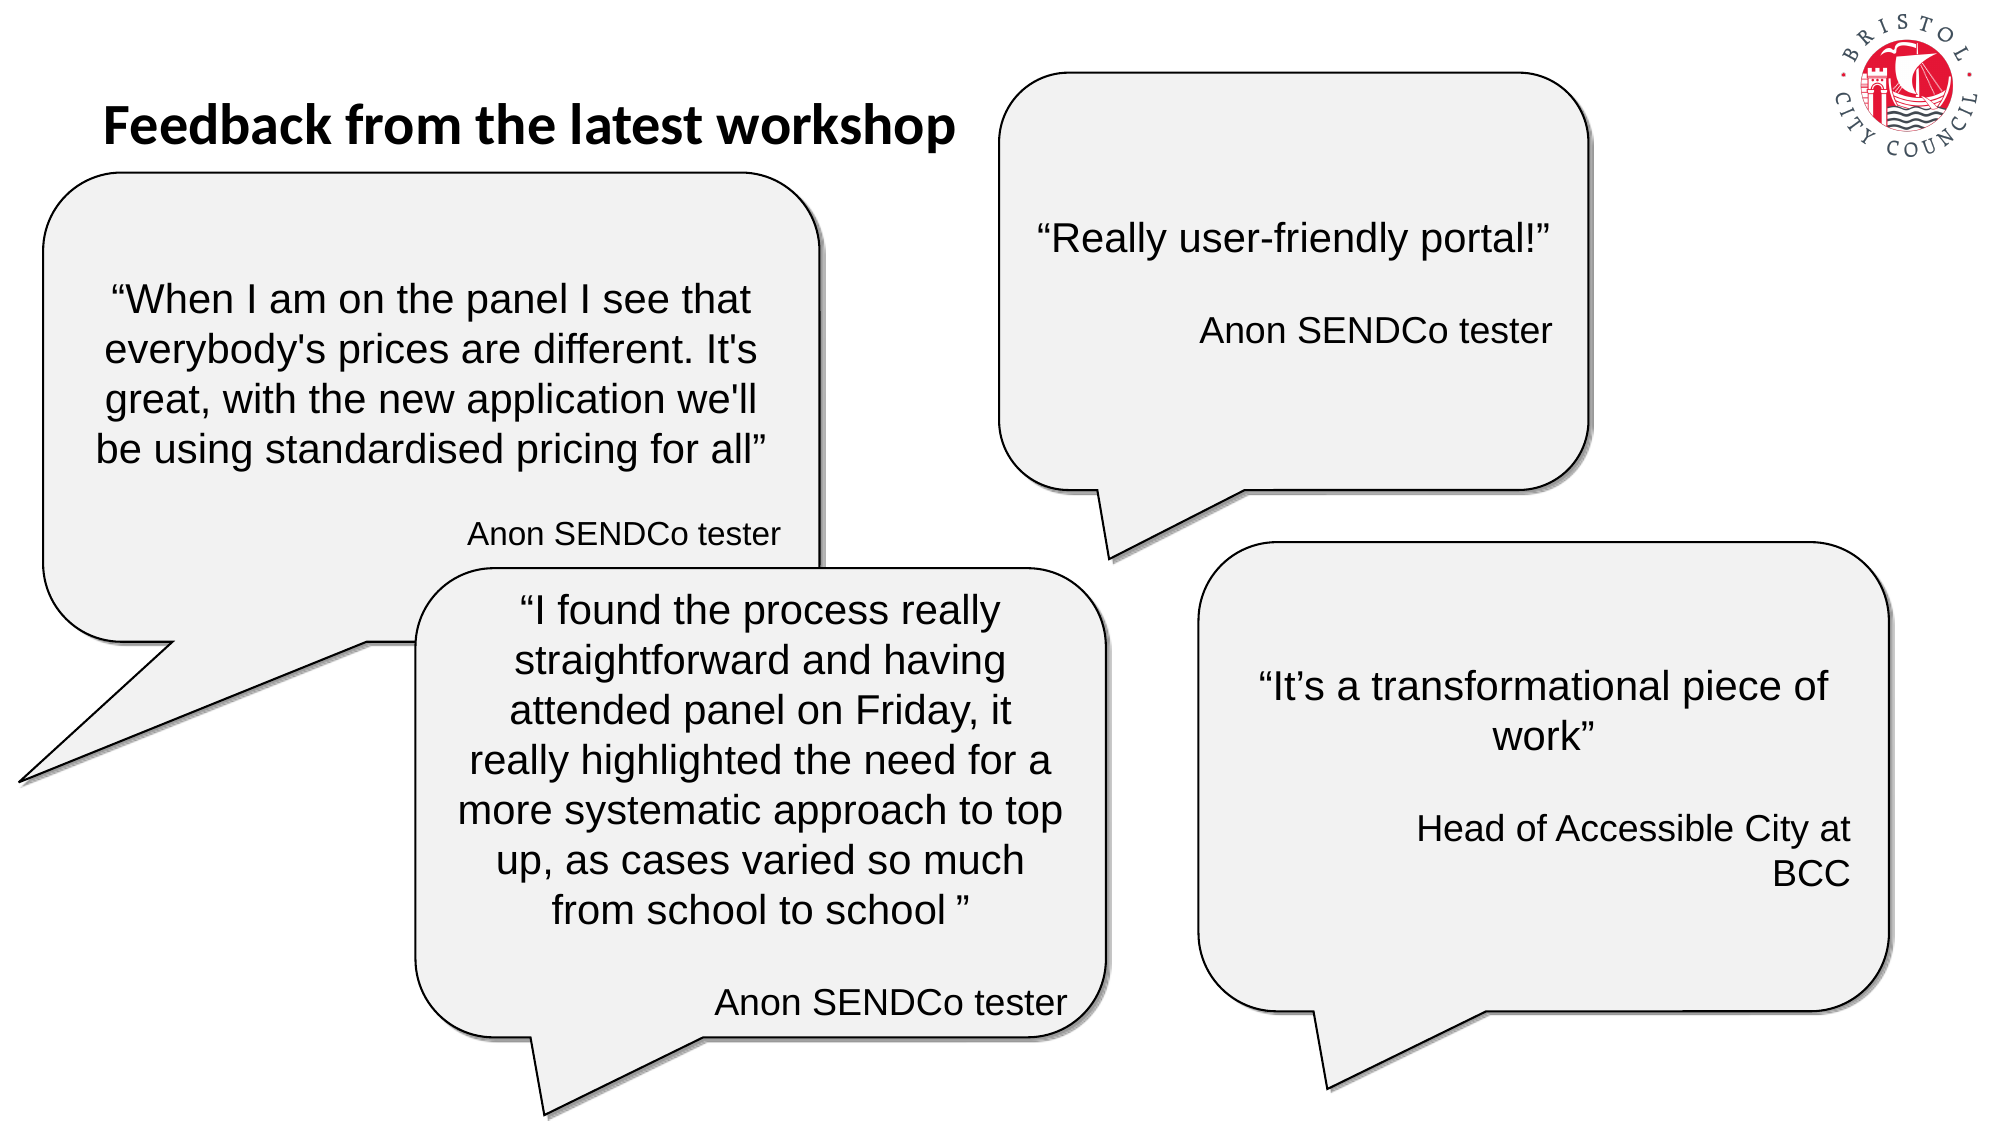

“Really user-friendly portal!”
Anon SENDCo tester
# Feedback from the latest workshop
“When I am on the panel I see that everybody's prices are different. It's great, with the new application we'll be using standardised pricing for all”
	Anon SENDCo tester
“It’s a transformational piece of work”
	 Head of Accessible City at BCC
“I found the process really straightforward and having attended panel on Friday, it really highlighted the need for a more systematic approach to top up, as cases varied so much from school to school ”
	         Anon SENDCo tester